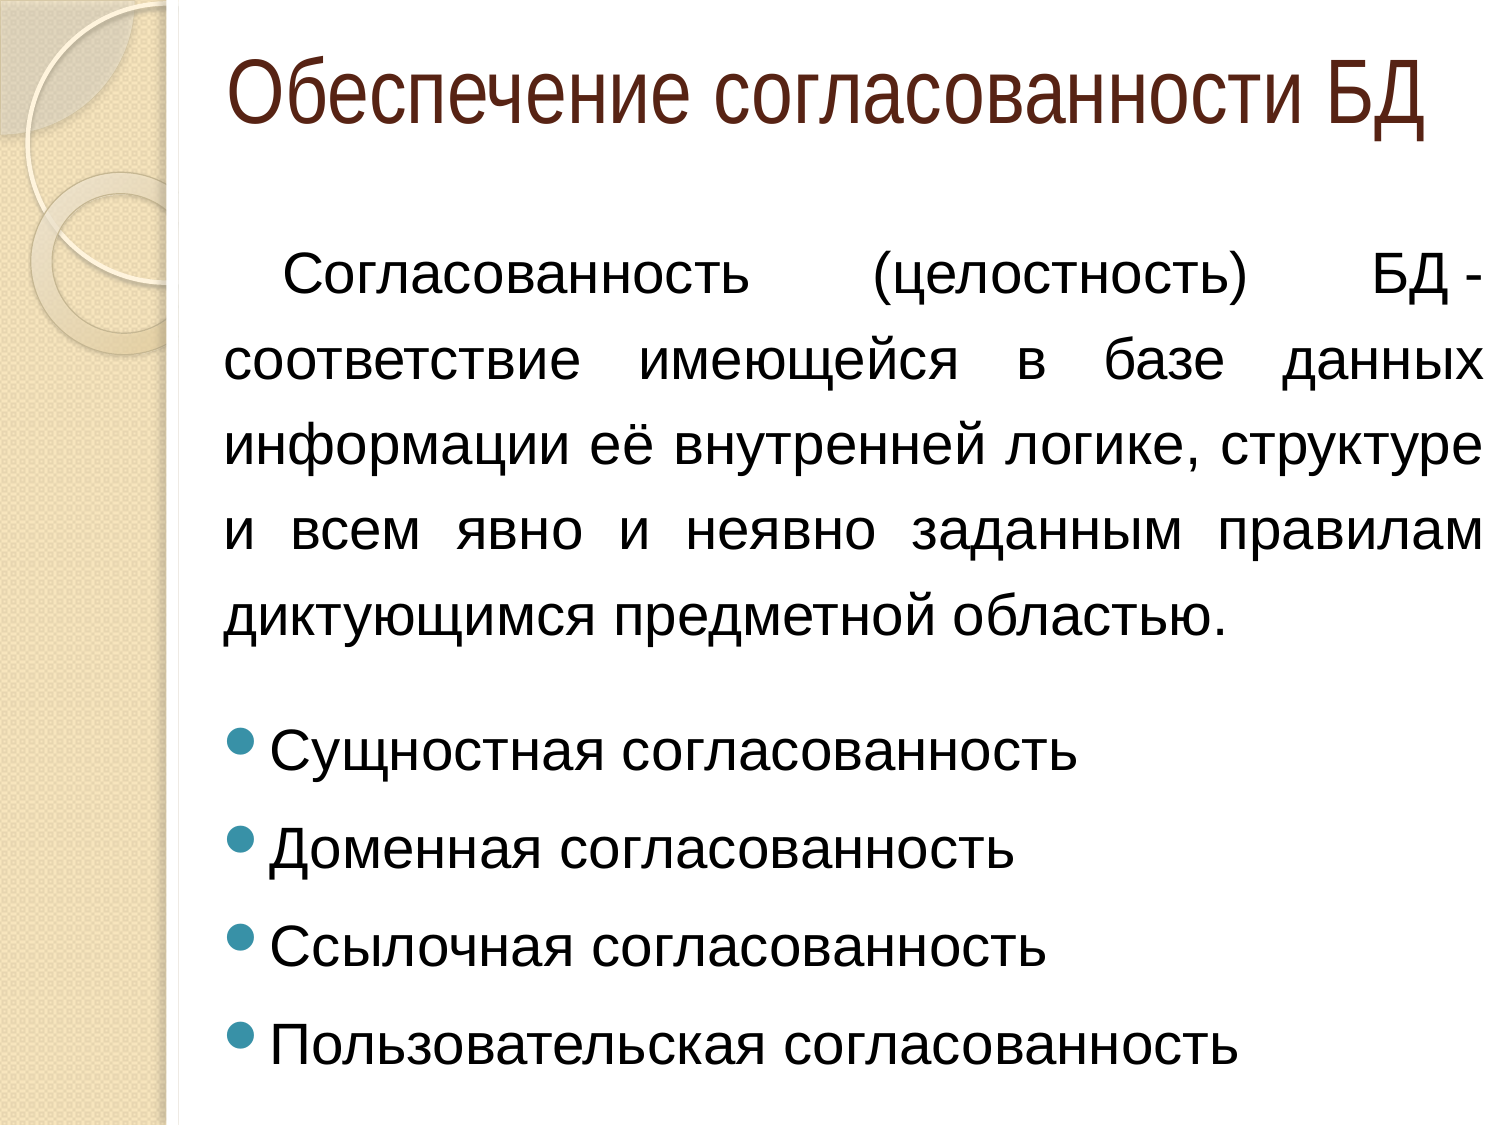

# Обеспечение согласованности БД
Согласованность (целостность) БД - соответствие имеющейся в базе данных информации её внутренней логике, структуре и всем явно и неявно заданным правилам диктующимся предметной областью.
Сущностная согласованность
Доменная согласованность
Ссылочная согласованность
Пользовательская согласованность